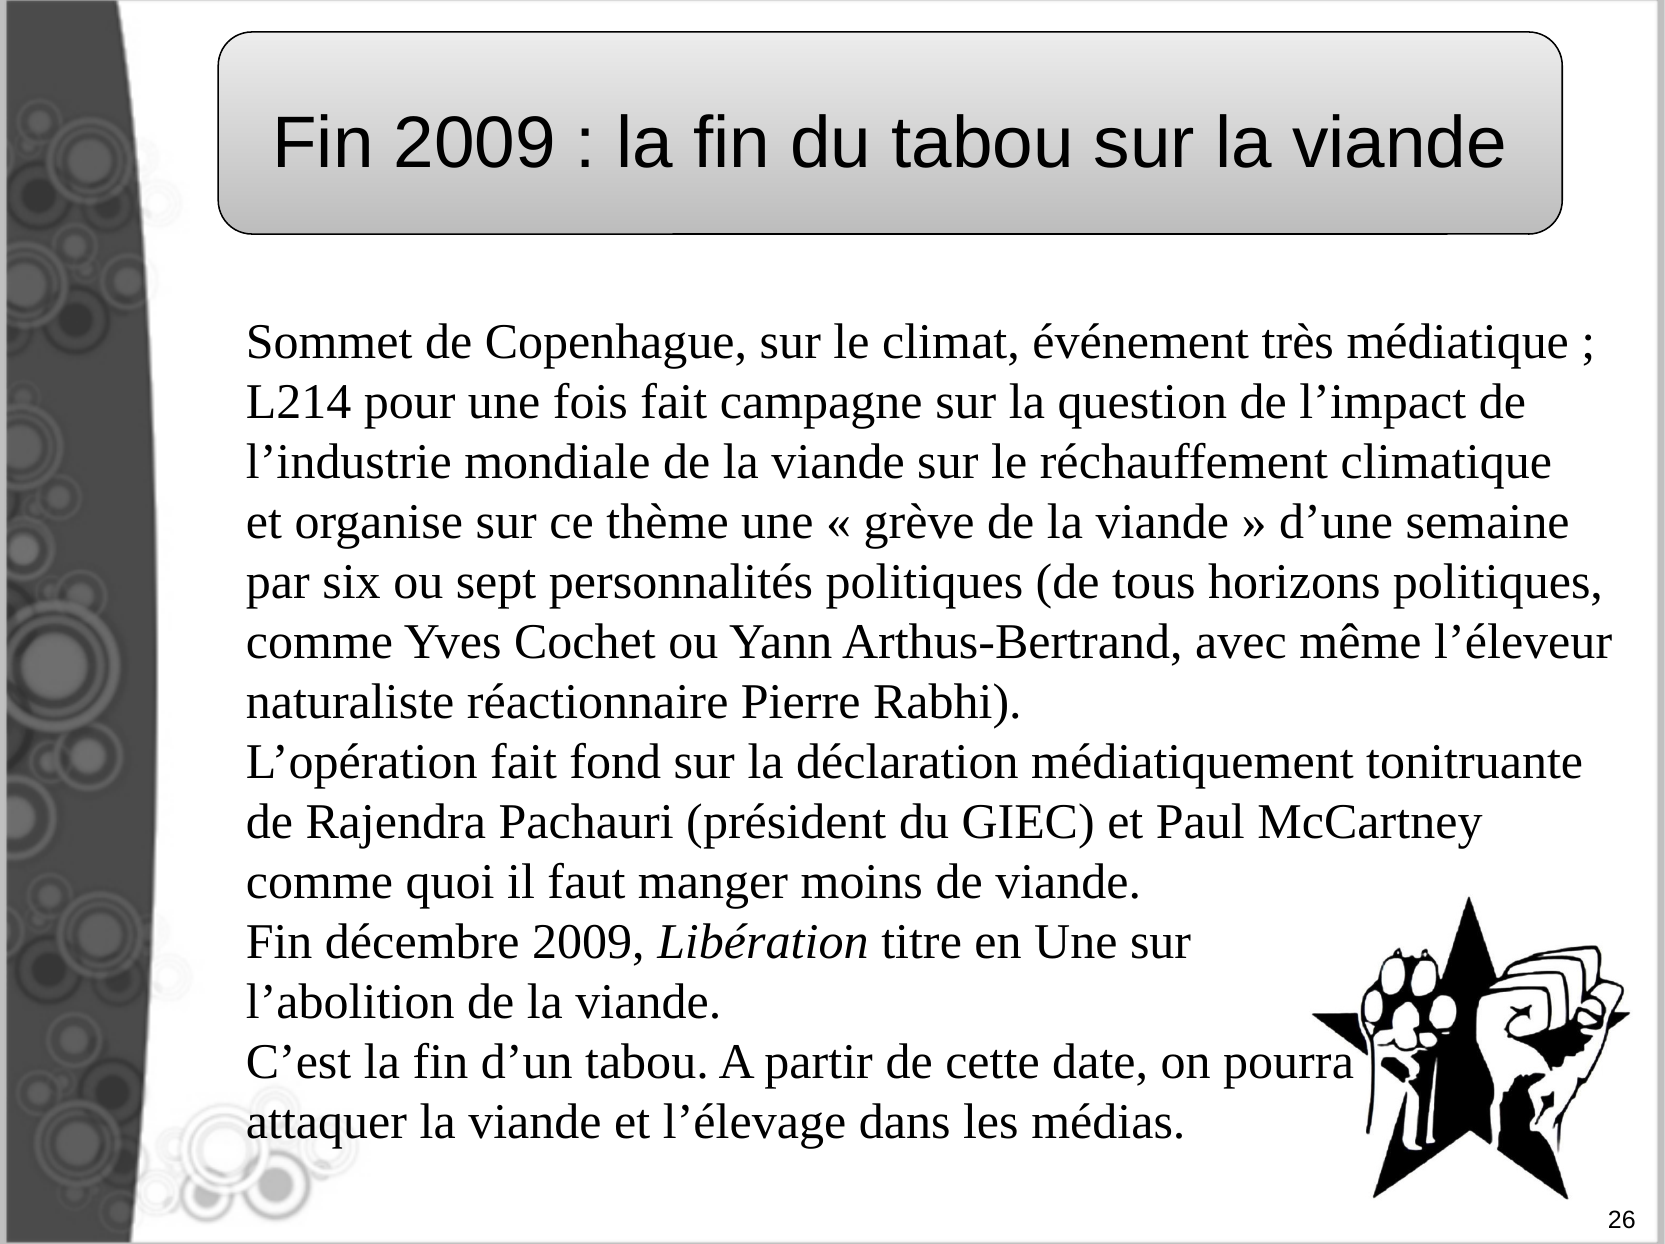

Fin 2009 : la fin du tabou sur la viande
Sommet de Copenhague, sur le climat, événement très médiatique ; L214 pour une fois fait campagne sur la question de l’impact de l’industrie mondiale de la viande sur le réchauffement climatique
et organise sur ce thème une « grève de la viande » d’une semaine par six ou sept personnalités politiques (de tous horizons politiques, comme Yves Cochet ou Yann Arthus-Bertrand, avec même l’éleveur naturaliste réactionnaire Pierre Rabhi).
L’opération fait fond sur la déclaration médiatiquement tonitruante de Rajendra Pachauri (président du GIEC) et Paul McCartney comme quoi il faut manger moins de viande.
Fin décembre 2009, Libération titre en Une sur
l’abolition de la viande.
C’est la fin d’un tabou. A partir de cette date, on pourra
attaquer la viande et l’élevage dans les médias.
26